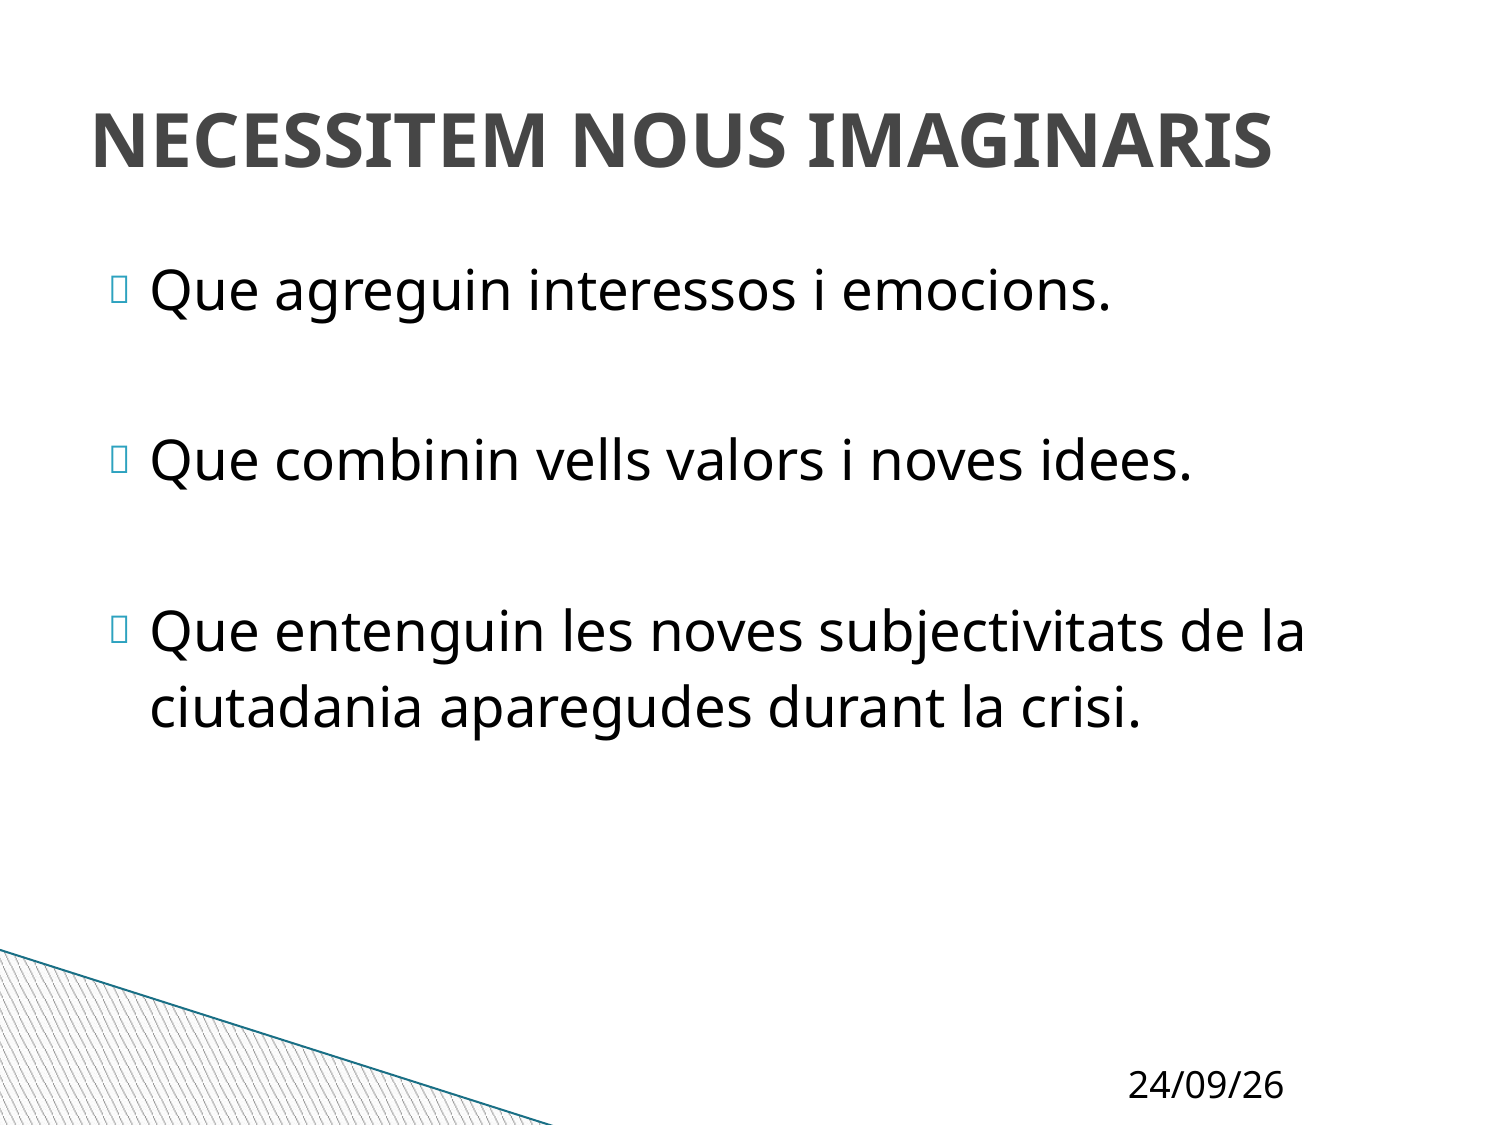

NECESSITEM NOUS IMAGINARIS
# Que agreguin interessos i emocions.
Que combinin vells valors i noves idees.
Que entenguin les noves subjectivitats de la ciutadania aparegudes durant la crisi.